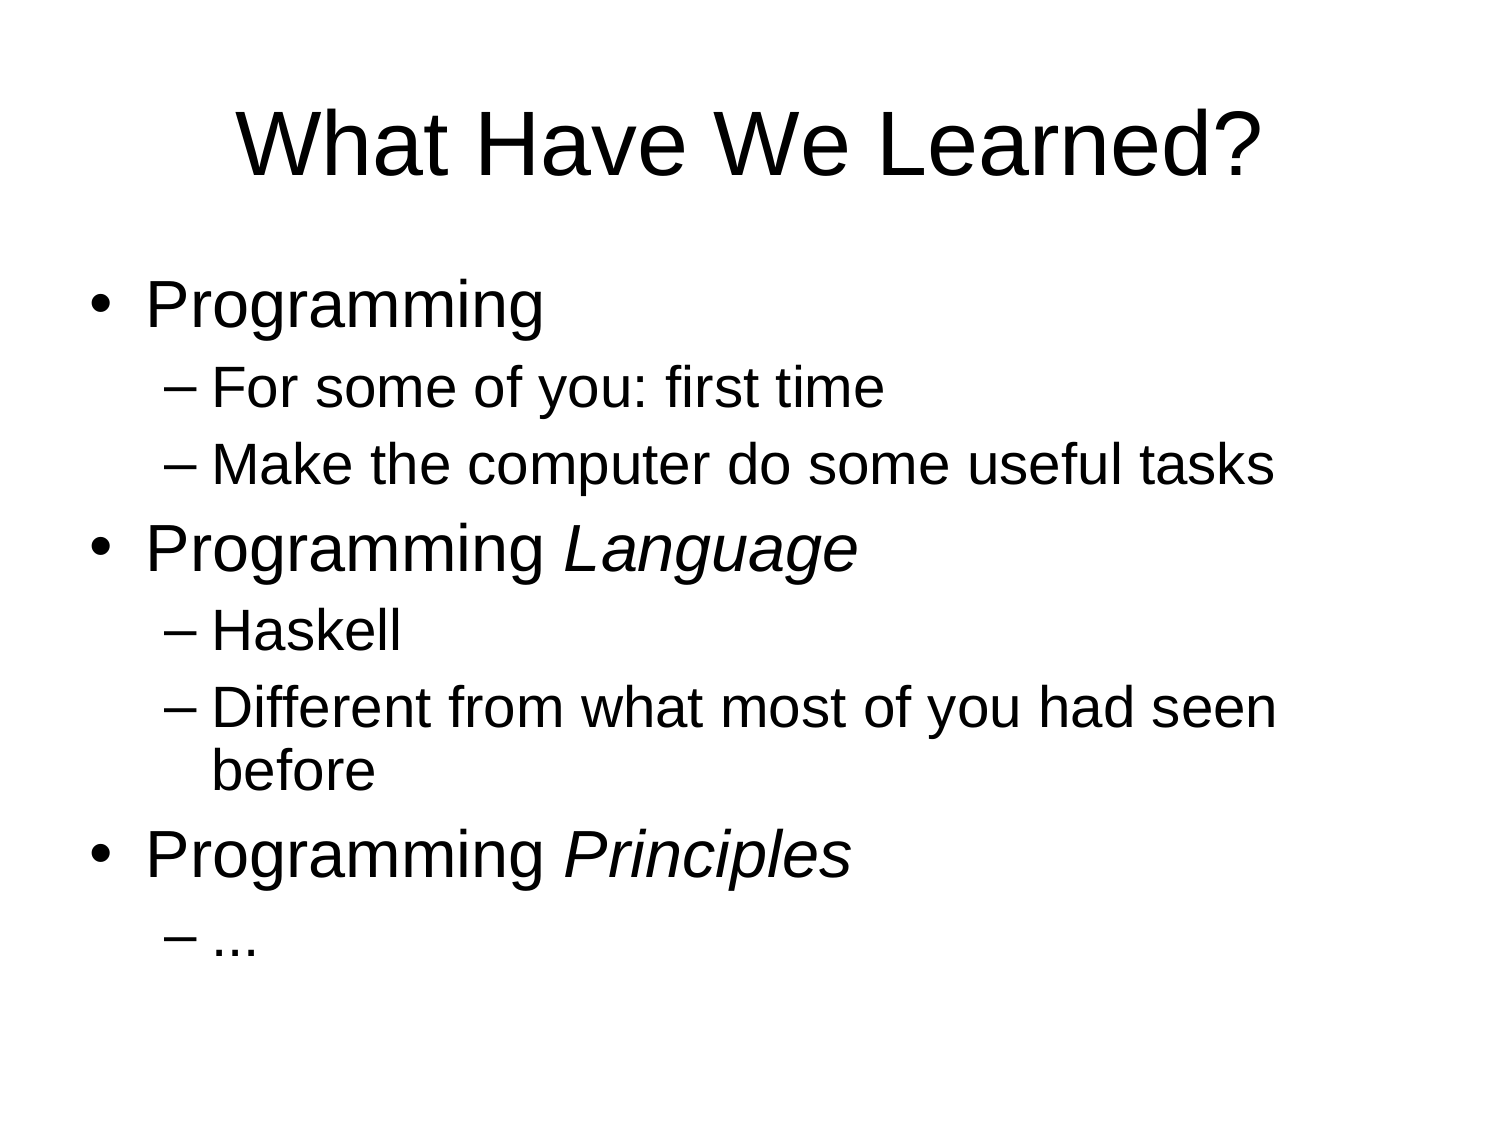

# What Have We Learned?
Programming
For some of you: first time
Make the computer do some useful tasks
Programming Language
Haskell
Different from what most of you had seen before
Programming Principles
...